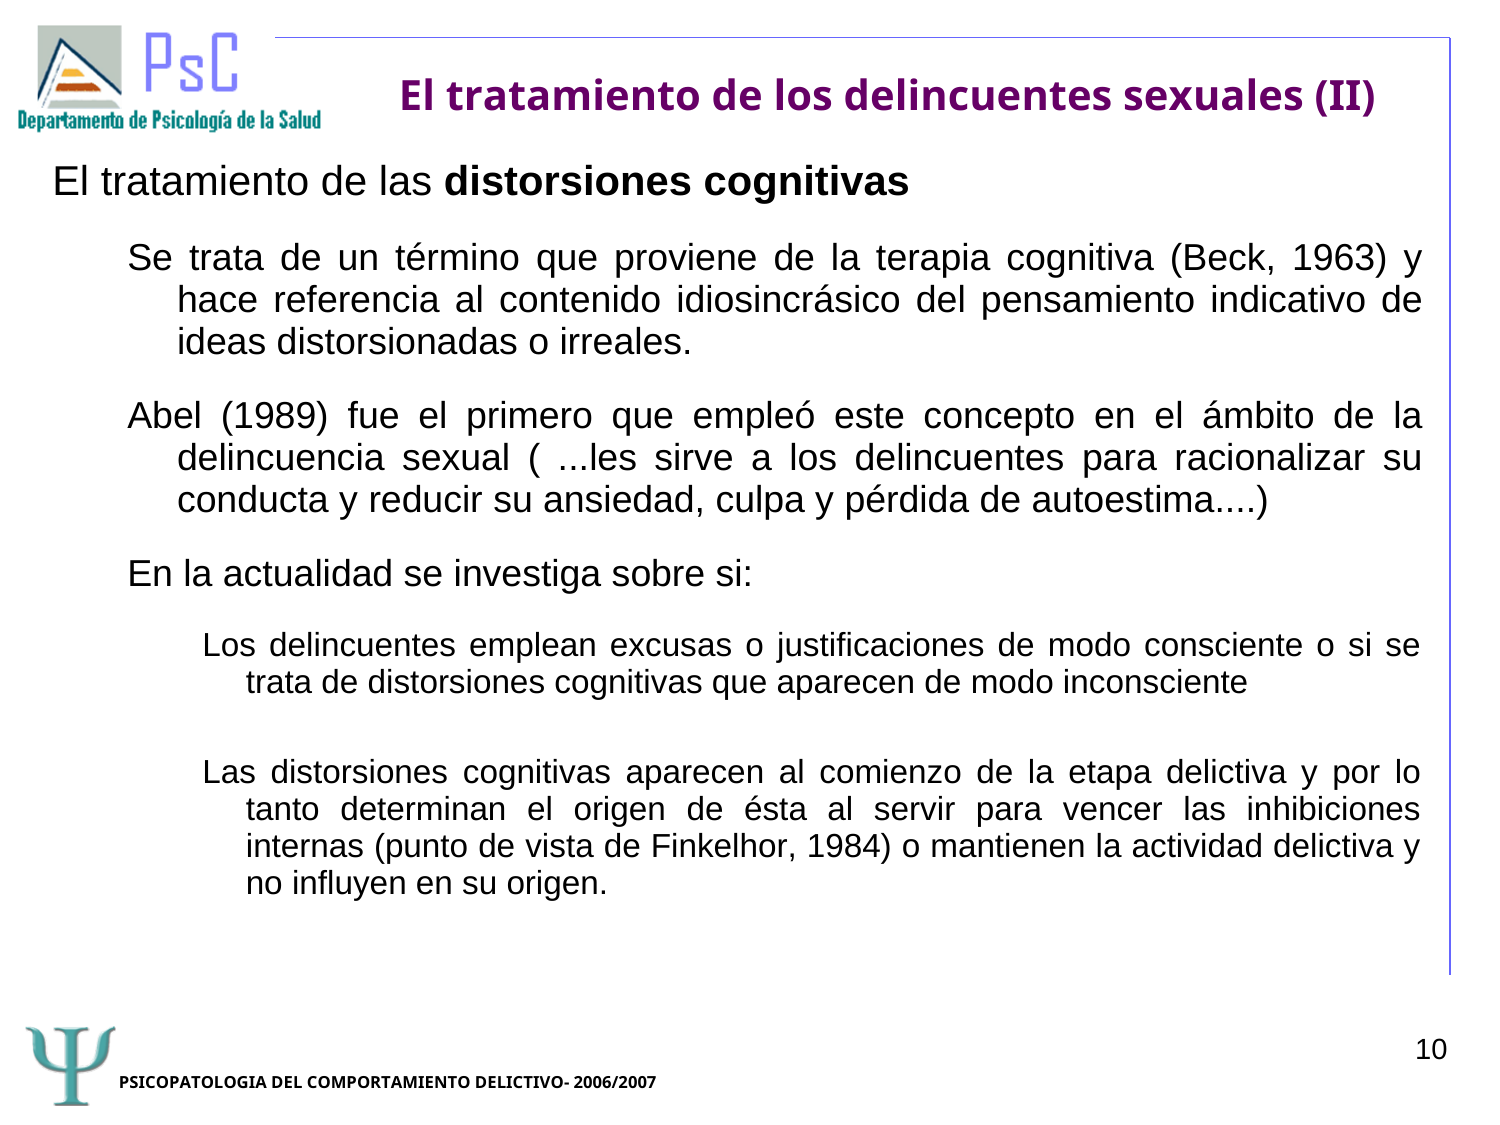

# El tratamiento de los delincuentes sexuales (II)
El tratamiento de las distorsiones cognitivas
Se trata de un término que proviene de la terapia cognitiva (Beck, 1963) y hace referencia al contenido idiosincrásico del pensamiento indicativo de ideas distorsionadas o irreales.
Abel (1989) fue el primero que empleó este concepto en el ámbito de la delincuencia sexual ( ...les sirve a los delincuentes para racionalizar su conducta y reducir su ansiedad, culpa y pérdida de autoestima....)
En la actualidad se investiga sobre si:
Los delincuentes emplean excusas o justificaciones de modo consciente o si se trata de distorsiones cognitivas que aparecen de modo inconsciente
Las distorsiones cognitivas aparecen al comienzo de la etapa delictiva y por lo tanto determinan el origen de ésta al servir para vencer las inhibiciones internas (punto de vista de Finkelhor, 1984) o mantienen la actividad delictiva y no influyen en su origen.
10